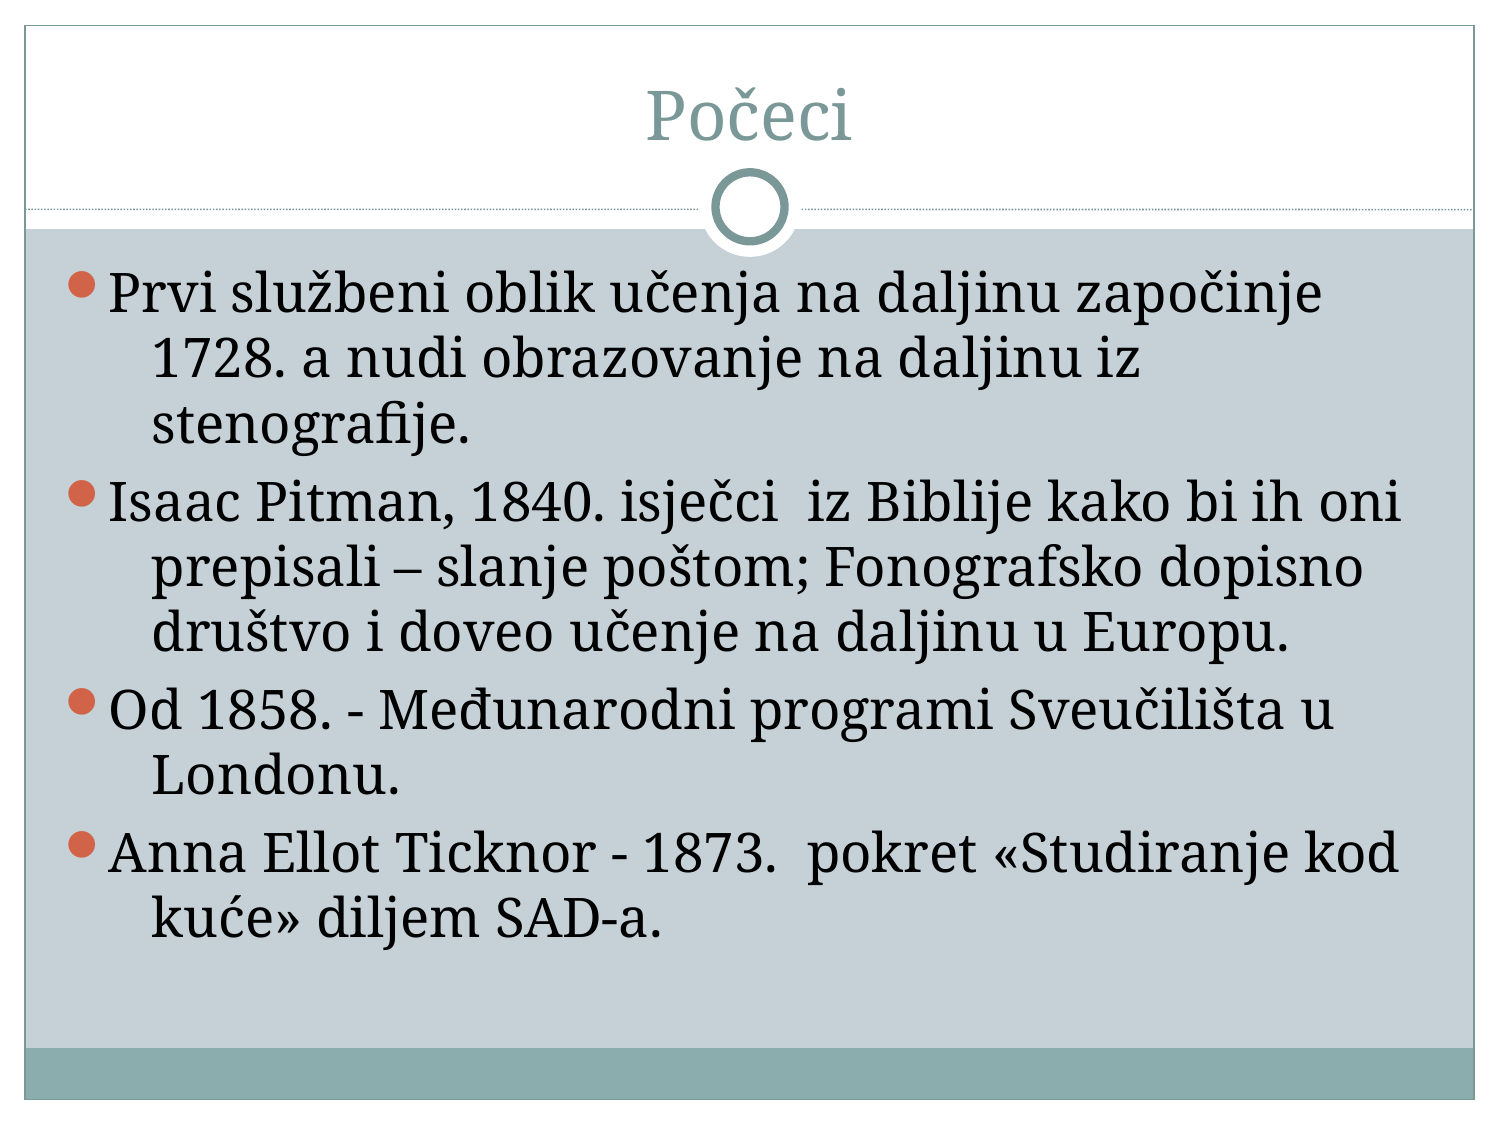

# Počeci
Prvi službeni oblik učenja na daljinu započinje 1728. a nudi obrazovanje na daljinu iz stenografije.
Isaac Pitman, 1840. isječci iz Biblije kako bi ih oni prepisali – slanje poštom; Fonografsko dopisno društvo i doveo učenje na daljinu u Europu.
Od 1858. - Međunarodni programi Sveučilišta u Londonu.
Anna Ellot Ticknor - 1873. pokret «Studiranje kod kuće» diljem SAD-a.